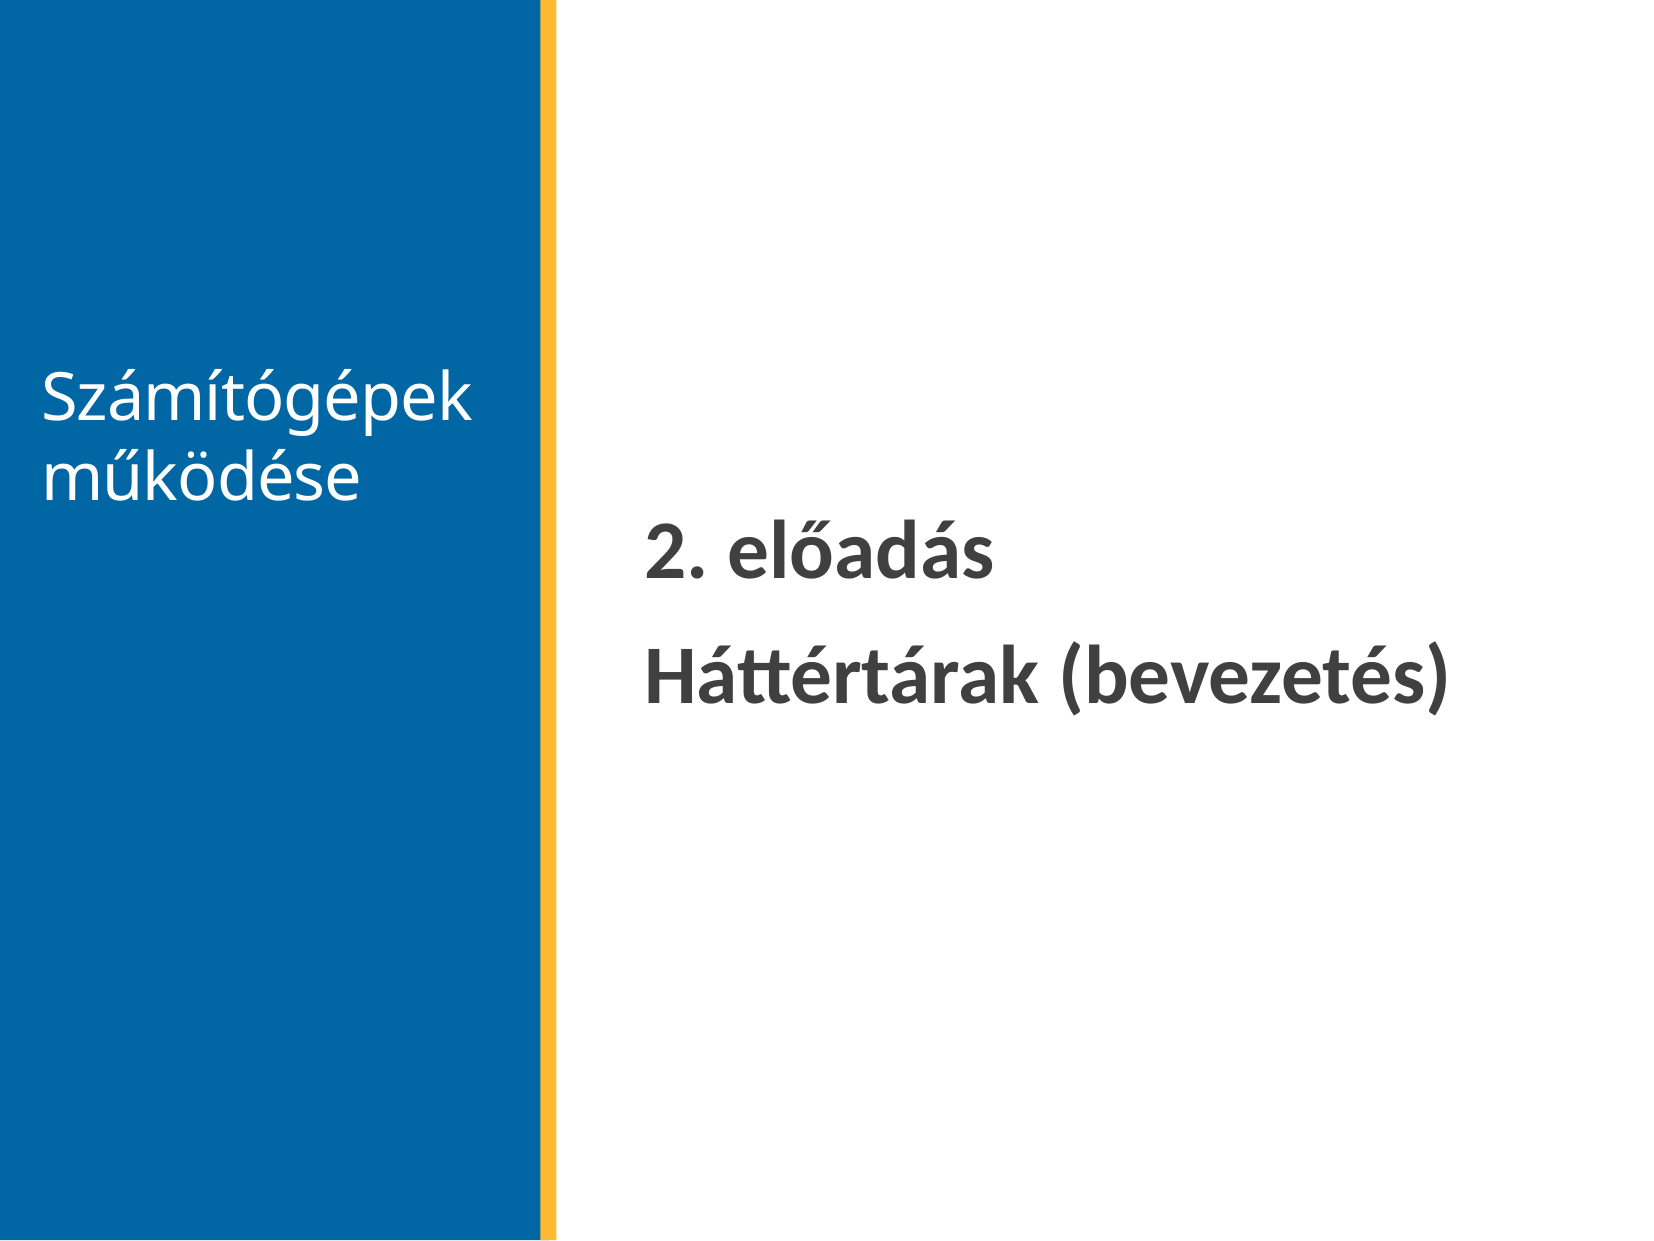

# Számítógépek működése
2. előadás
Háttértárak (bevezetés)